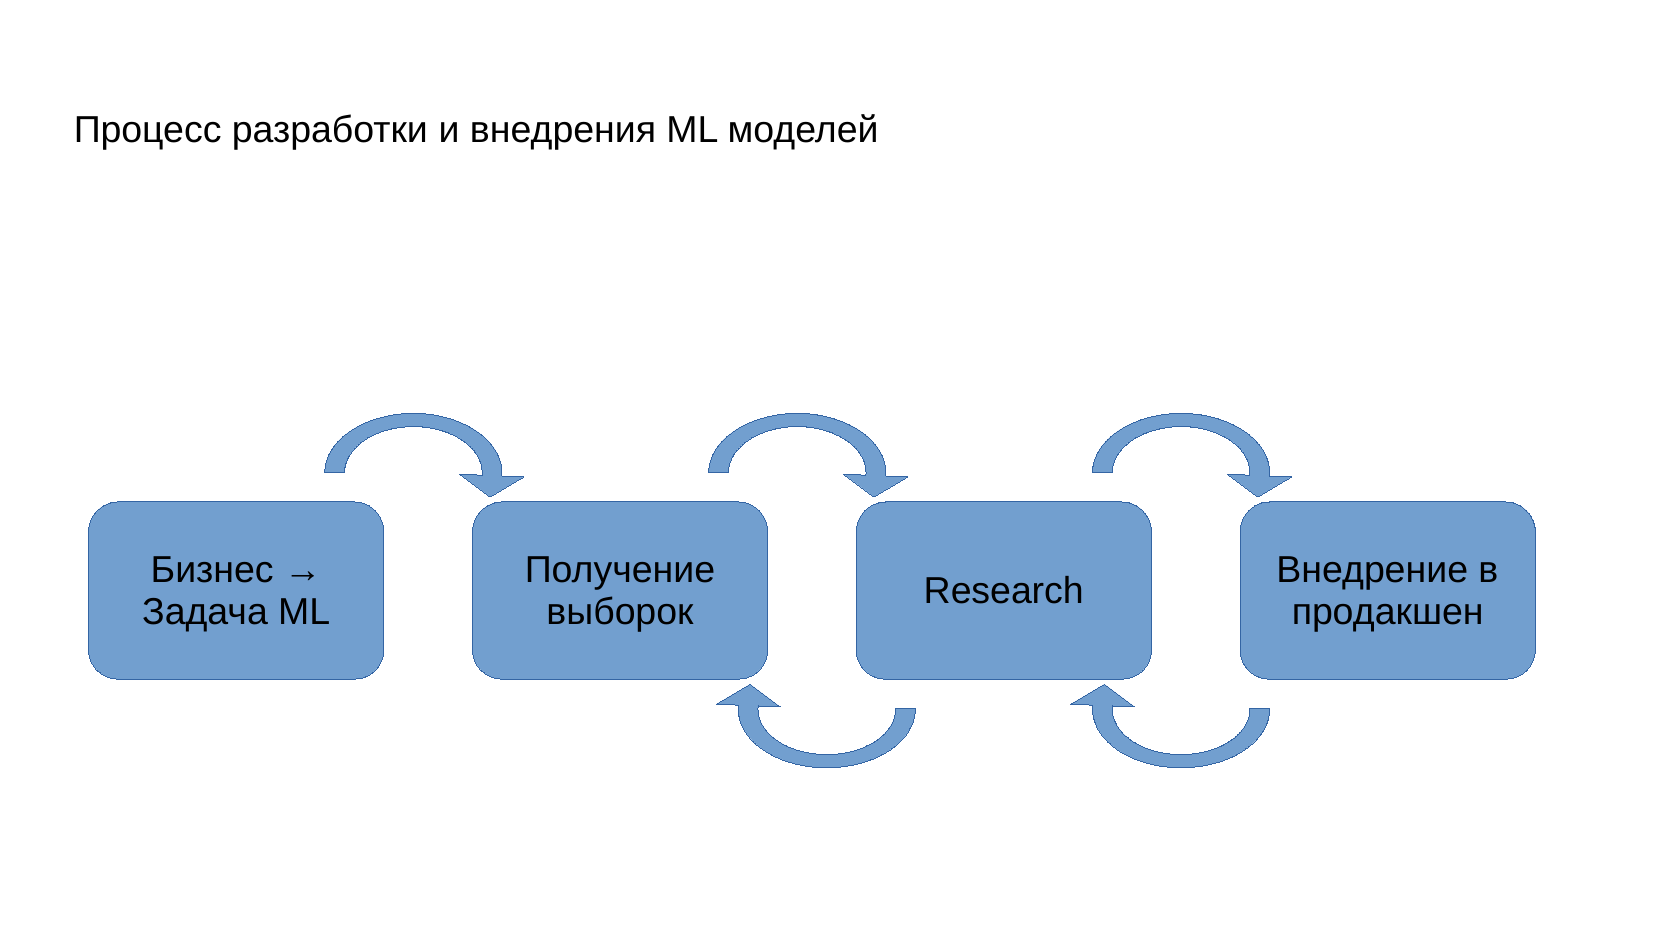

Процесс разработки и внедрения ML моделей
Бизнес → Задача ML
Получение выборок
Research
Внедрение в продакшен